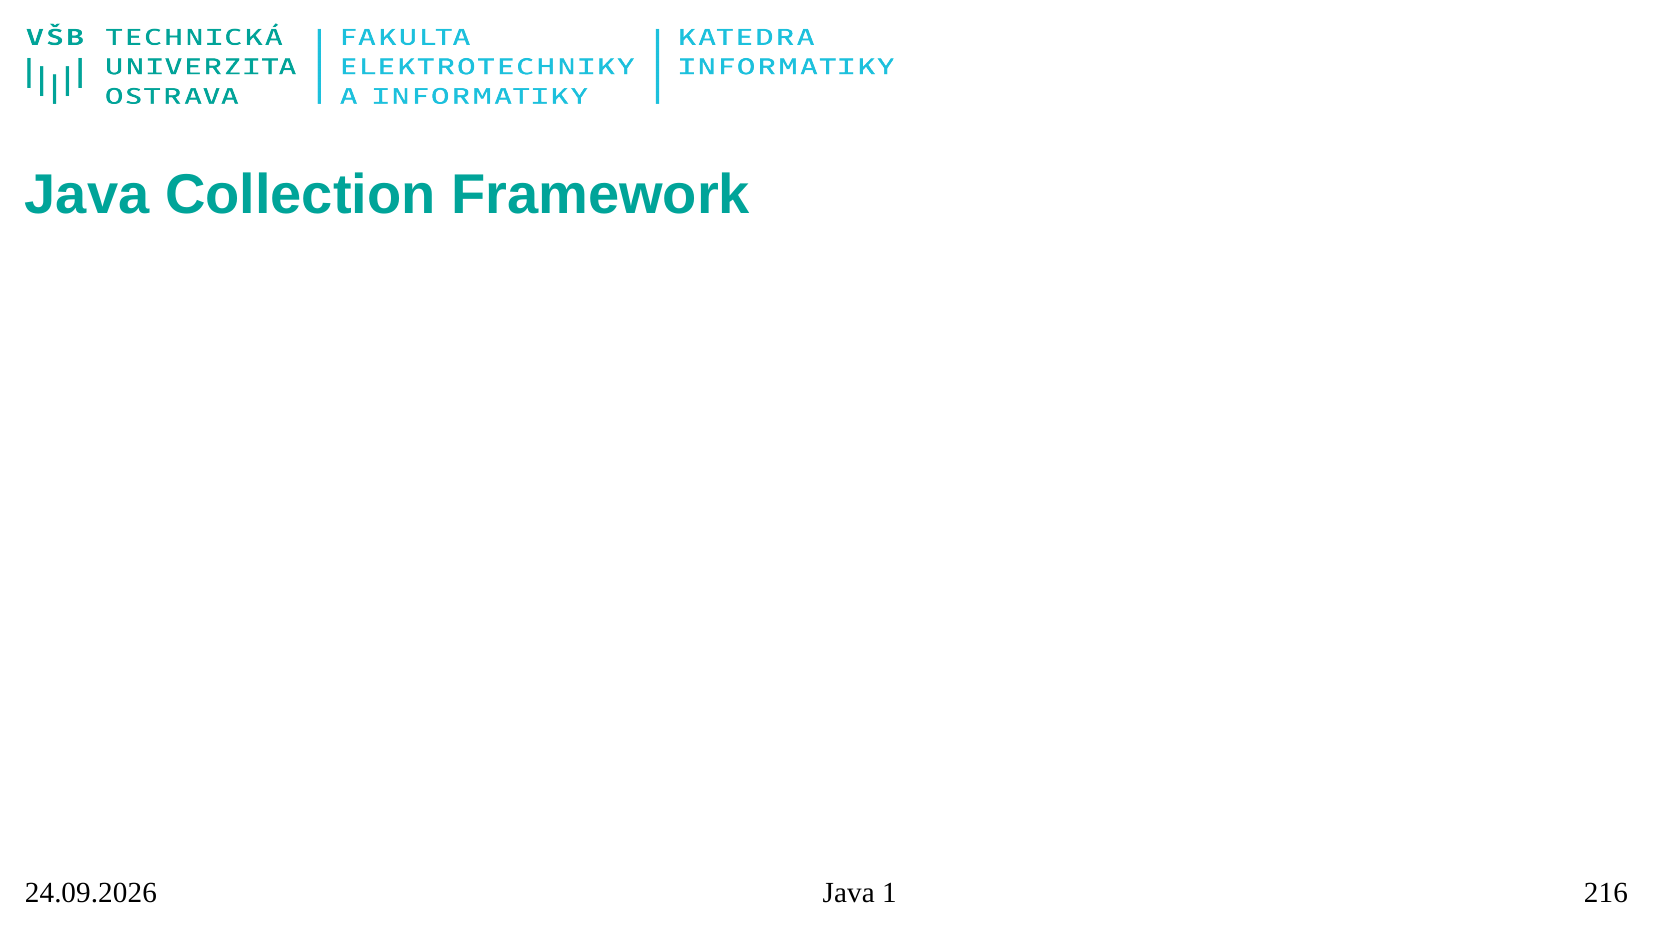

# Java Collection Framework
Java 1
216